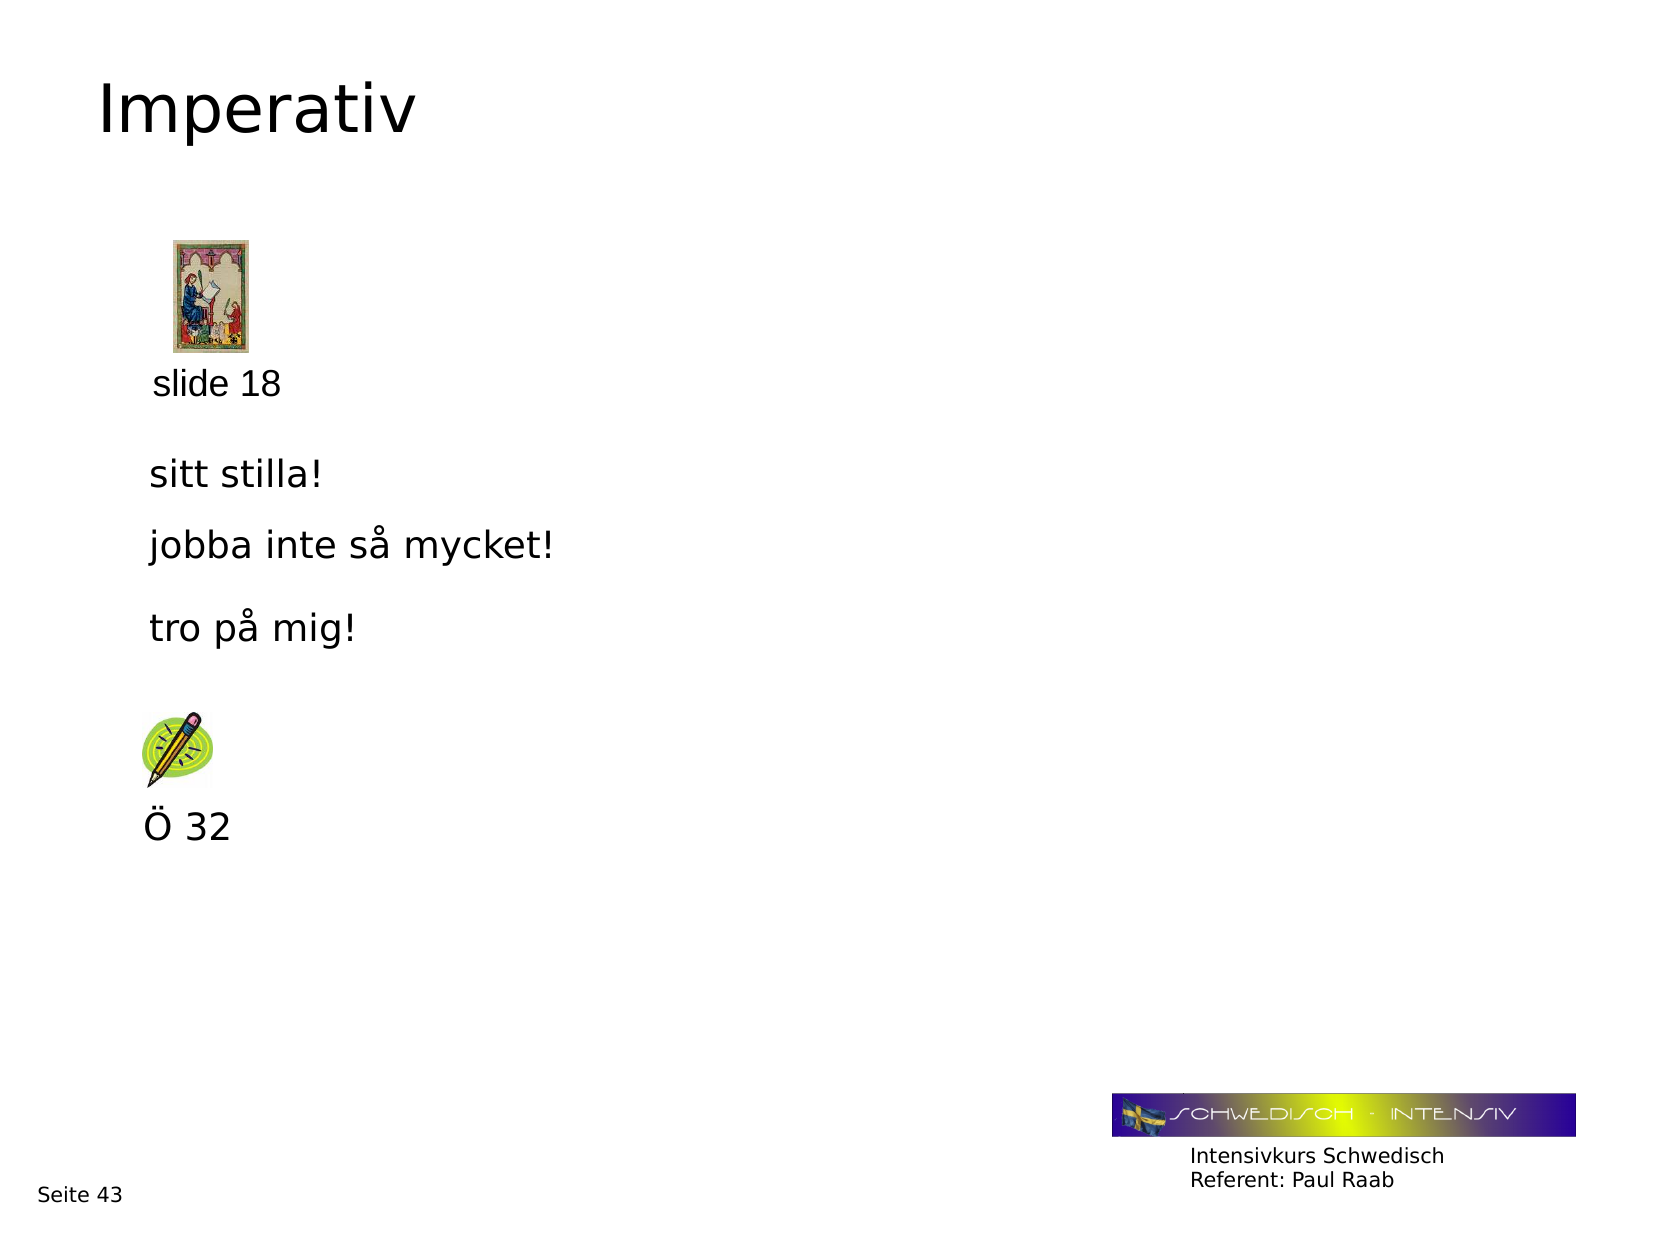

Imperativ
slide 18
sitt stilla!
jobba inte så mycket!
tro på mig!
Ö 32